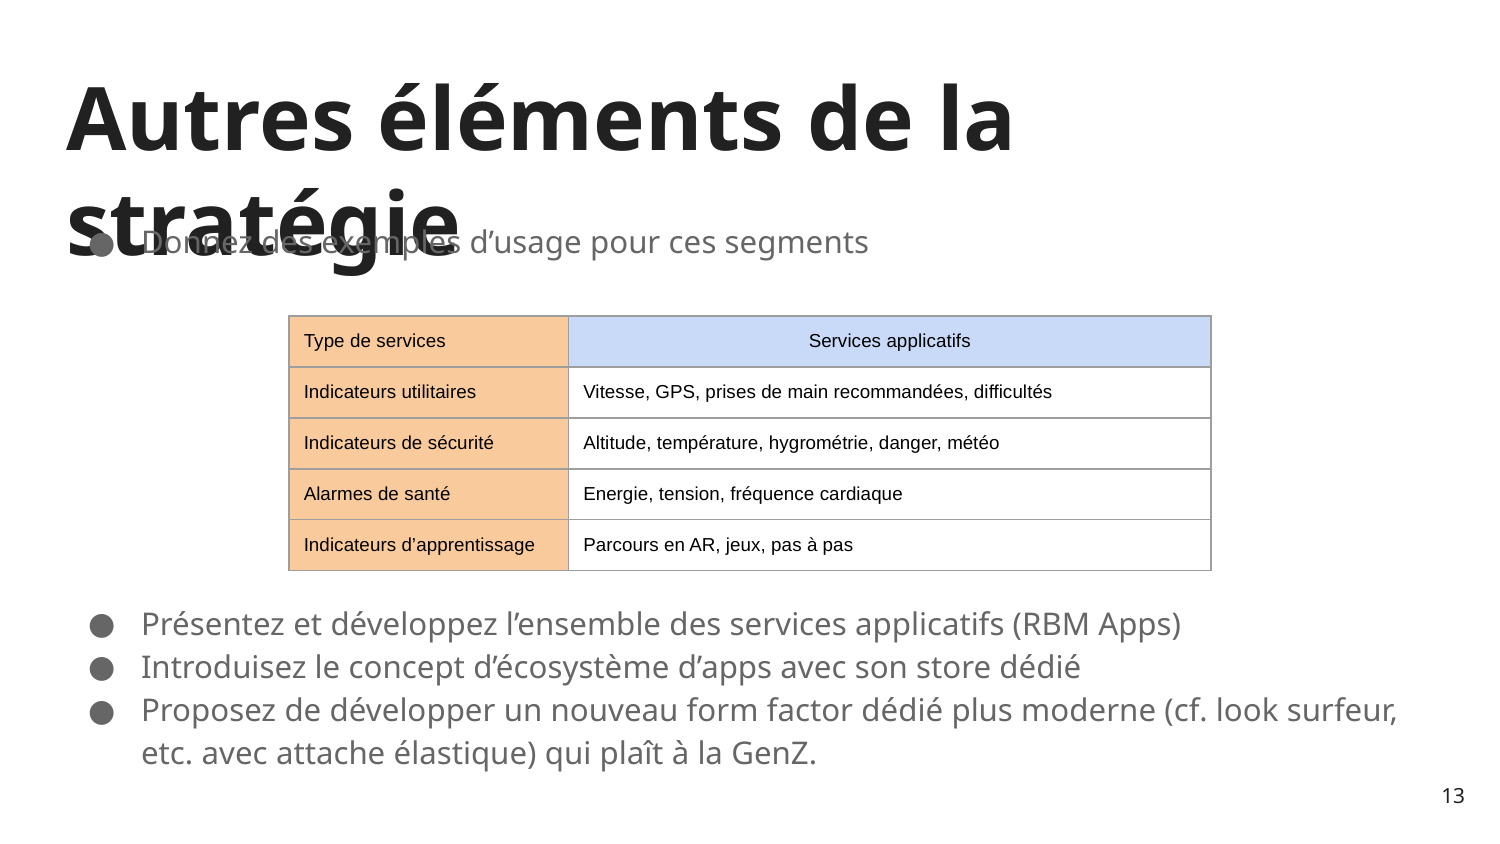

# Autres éléments de la stratégie
Donnez des exemples d’usage pour ces segments
Présentez et développez l’ensemble des services applicatifs (RBM Apps)
Introduisez le concept d’écosystème d’apps avec son store dédié
Proposez de développer un nouveau form factor dédié plus moderne (cf. look surfeur, etc. avec attache élastique) qui plaît à la GenZ.
| Type de services | Services applicatifs |
| --- | --- |
| Indicateurs utilitaires | Vitesse, GPS, prises de main recommandées, difficultés |
| Indicateurs de sécurité | Altitude, température, hygrométrie, danger, météo |
| Alarmes de santé | Energie, tension, fréquence cardiaque |
| Indicateurs d’apprentissage | Parcours en AR, jeux, pas à pas |